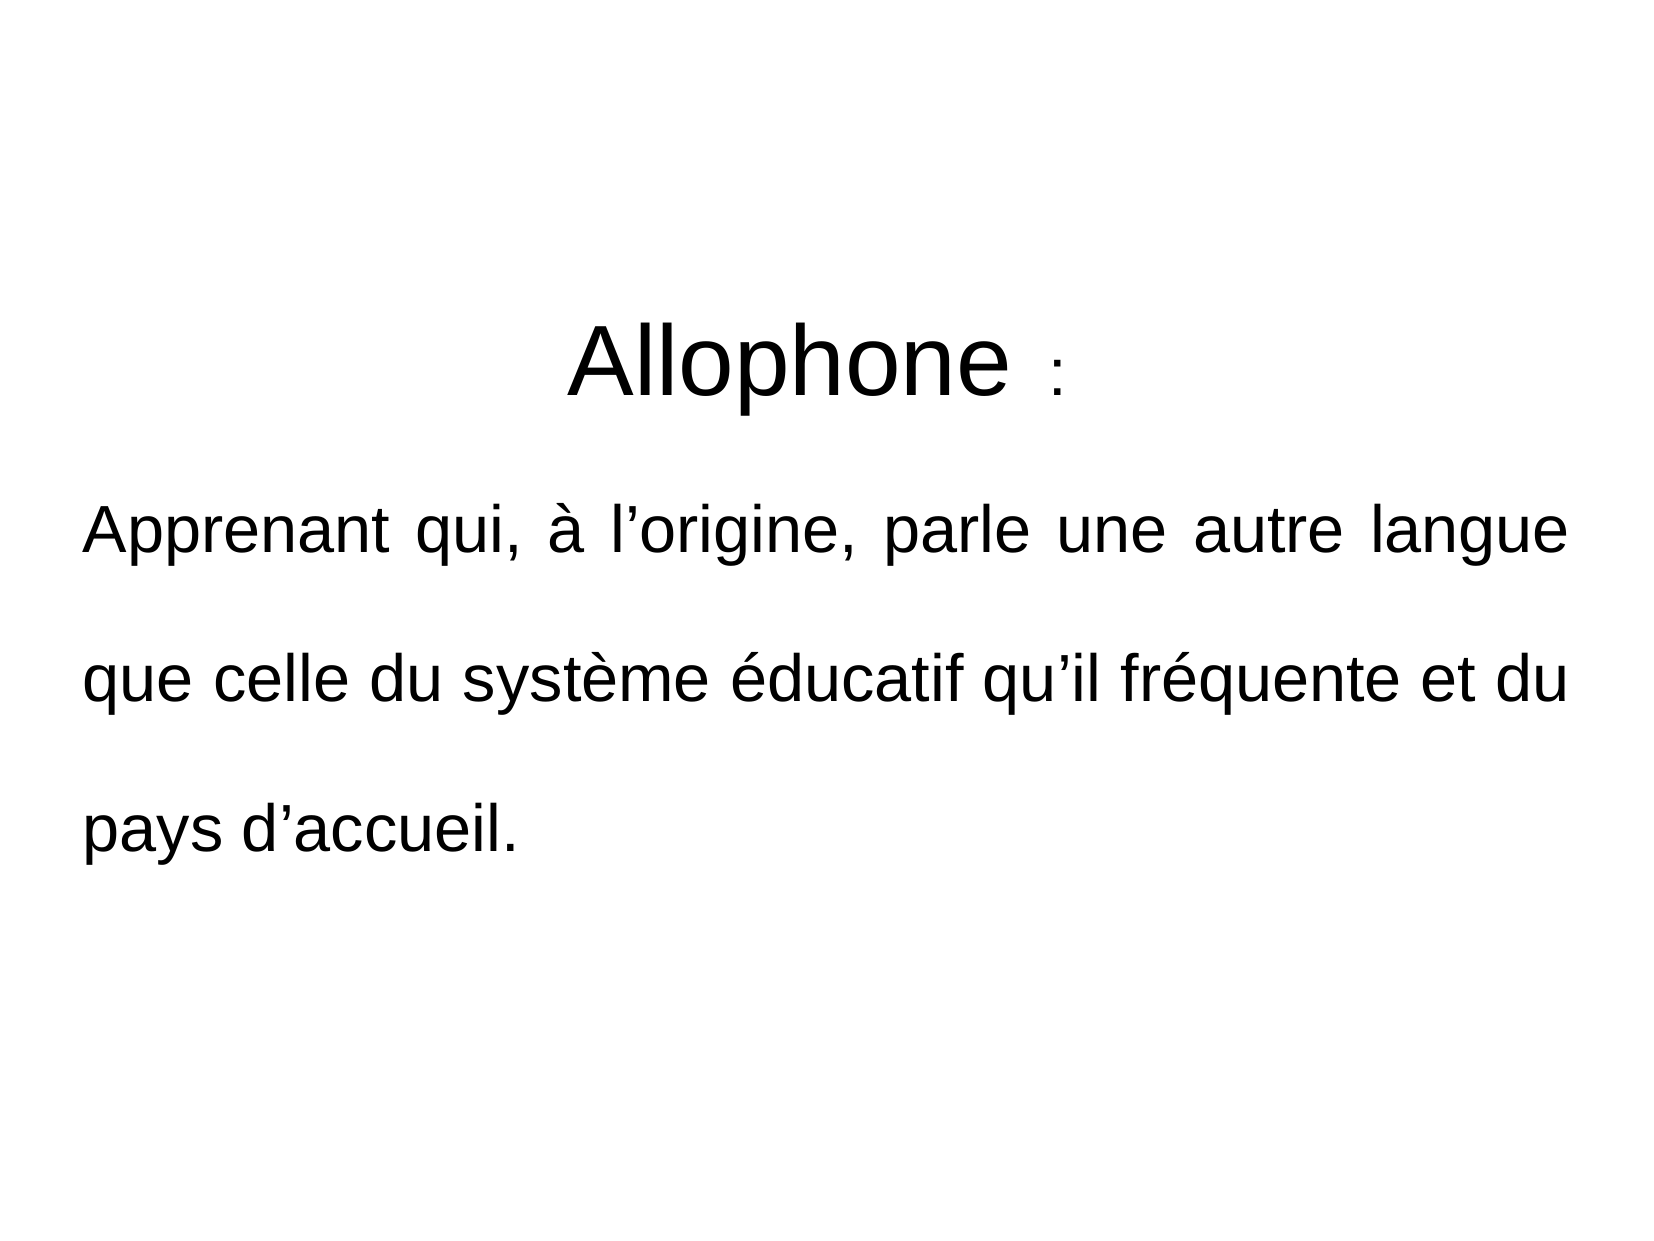

# Allophone :
Apprenant qui, à l’origine, parle une autre langue que celle du système éducatif qu’il fréquente et du pays d’accueil.